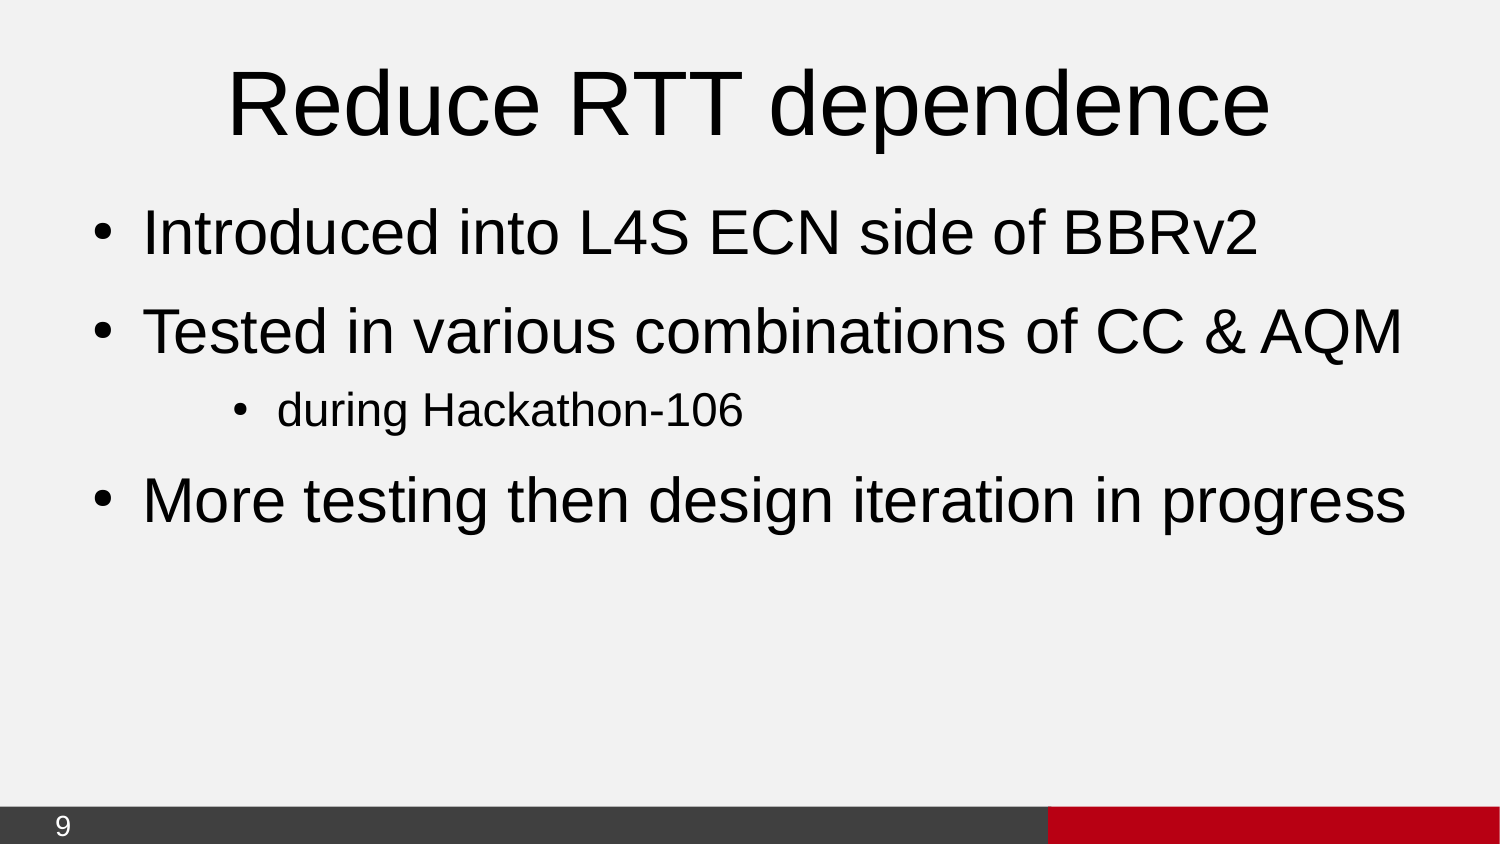

# Reduce RTT dependence
Introduced into L4S ECN side of BBRv2
Tested in various combinations of CC & AQM
during Hackathon-106
More testing then design iteration in progress
9